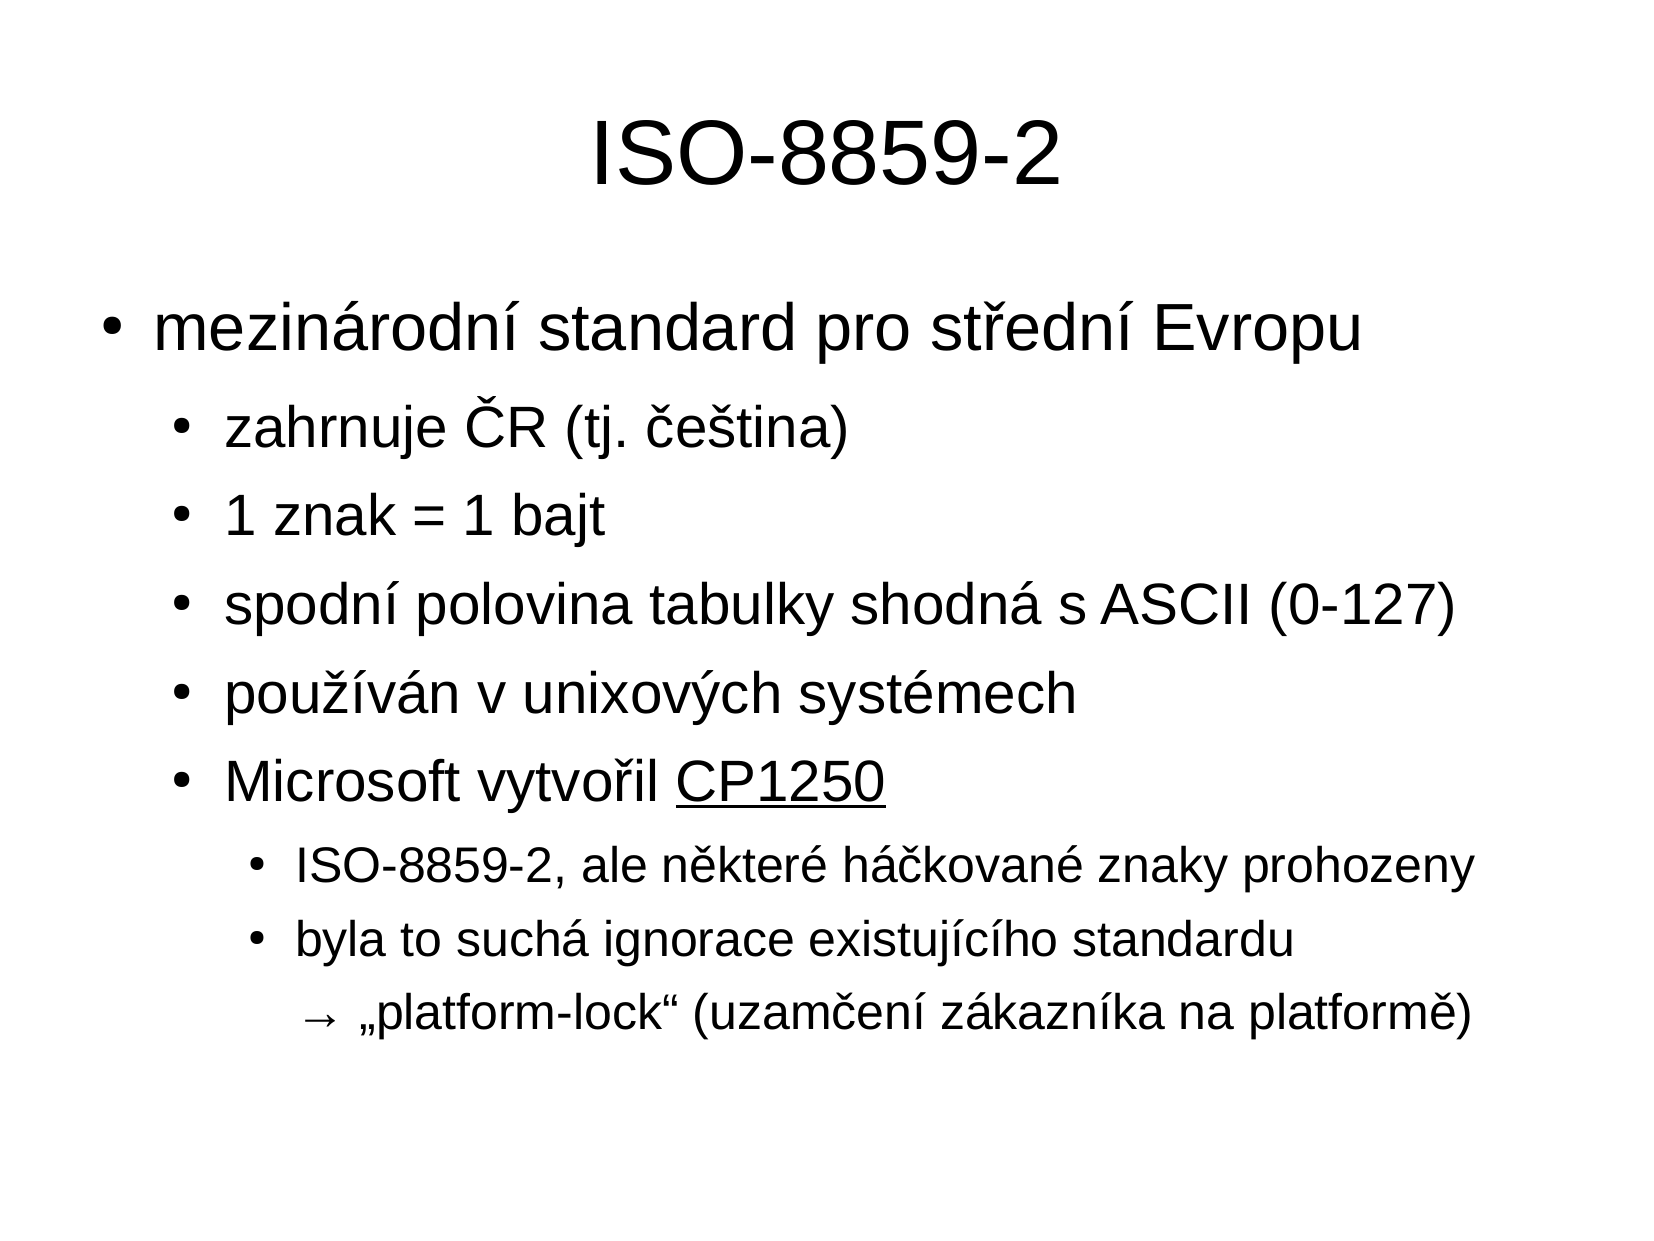

# ISO-8859-2
mezinárodní standard pro střední Evropu
zahrnuje ČR (tj. čeština)
1 znak = 1 bajt
spodní polovina tabulky shodná s ASCII (0-127)
používán v unixových systémech
Microsoft vytvořil CP1250
ISO-8859-2, ale některé háčkované znaky prohozeny
byla to suchá ignorace existujícího standardu
→ „platform-lock“ (uzamčení zákazníka na platformě)